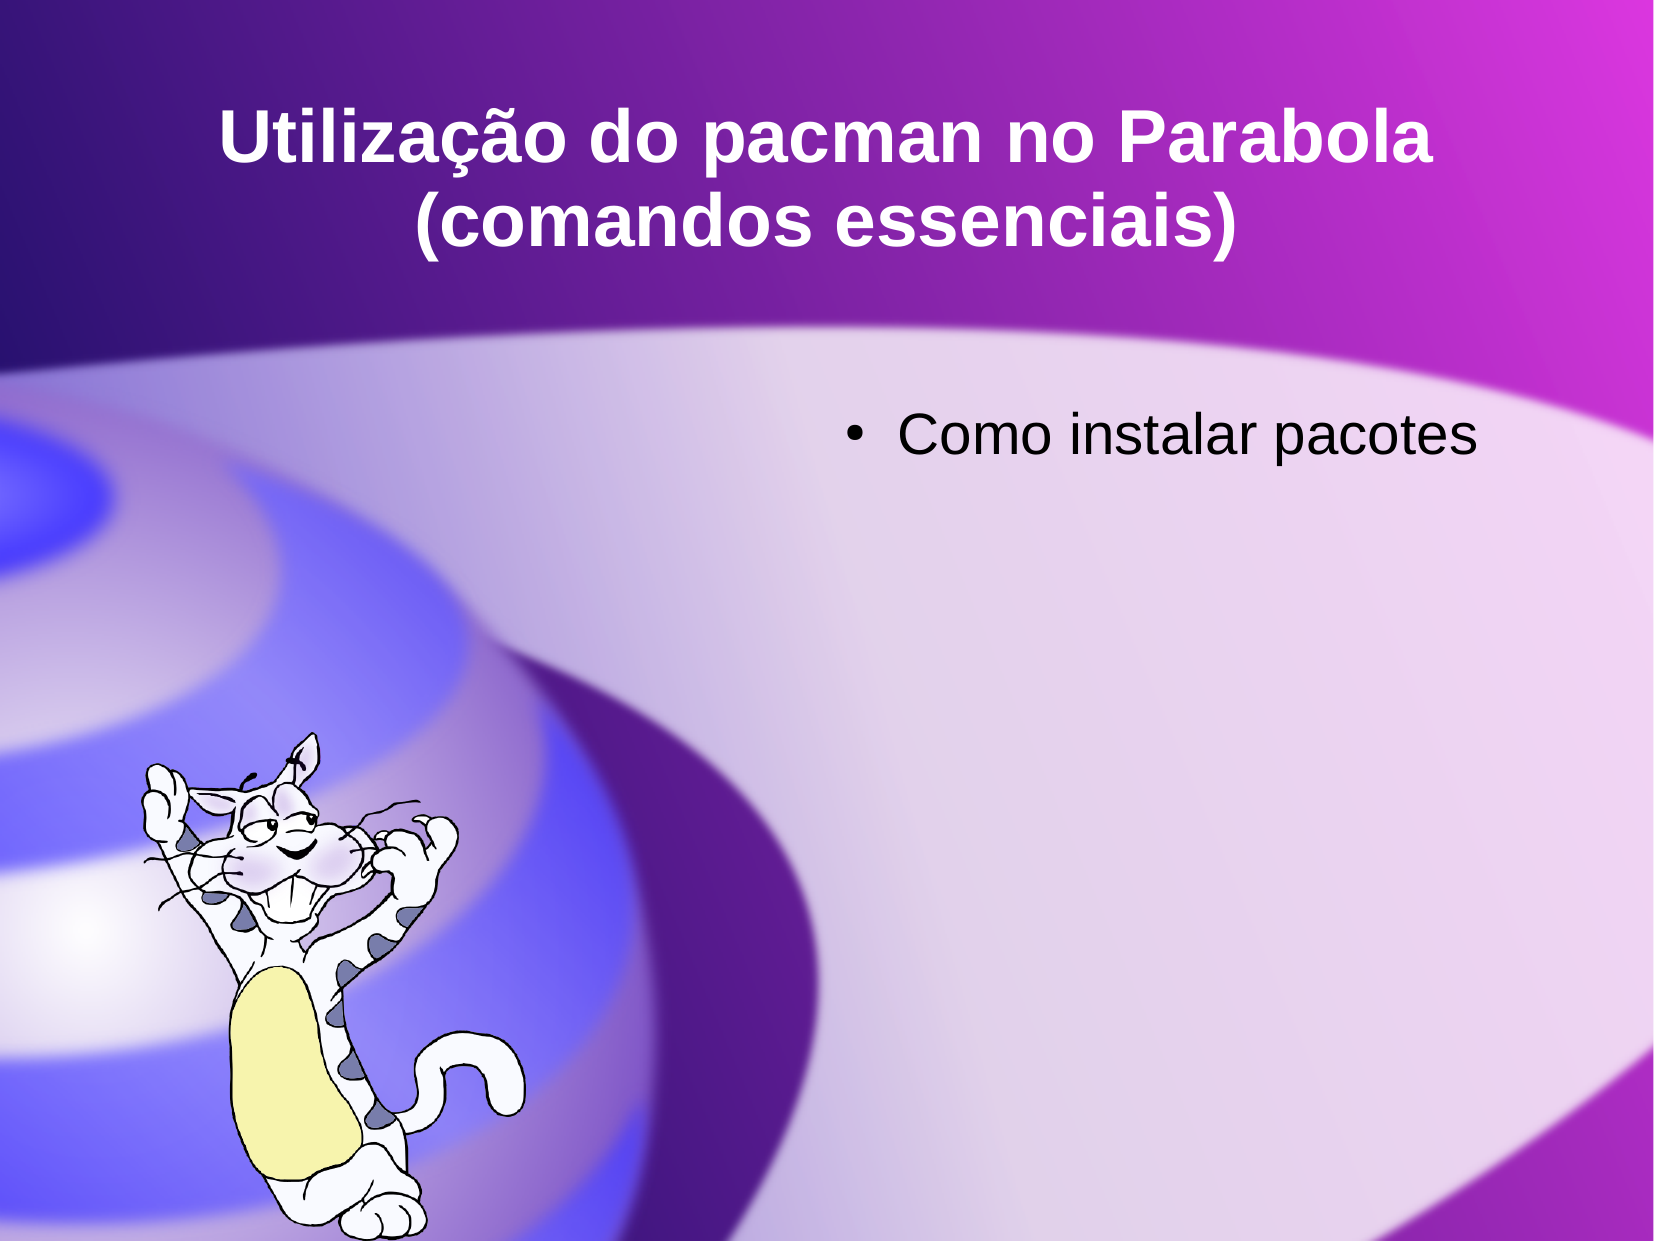

# Utilização do pacman no Parabola (comandos essenciais)
Como instalar pacotes